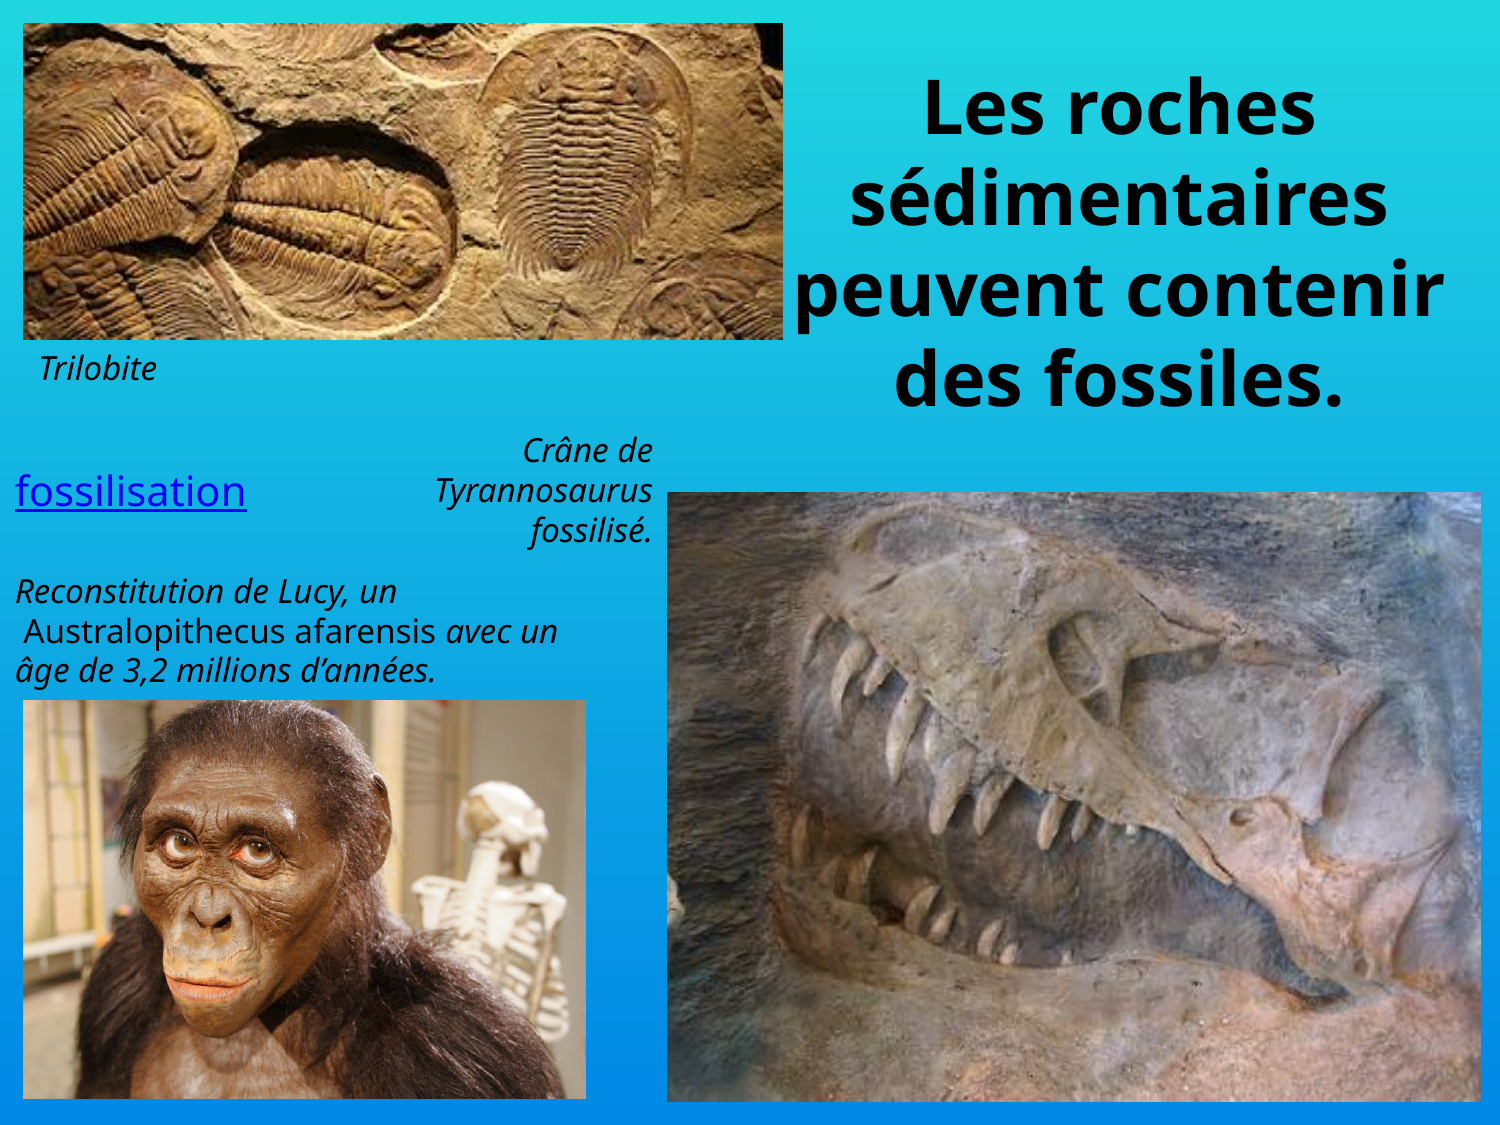

# Les roches sédimentaires peuvent contenir des fossiles.
Trilobite
Crâne de Tyrannosaurus fossilisé.
fossilisation
Reconstitution de Lucy, un  Australopithecus afarensis avec un âge de 3,2 millions d’années.